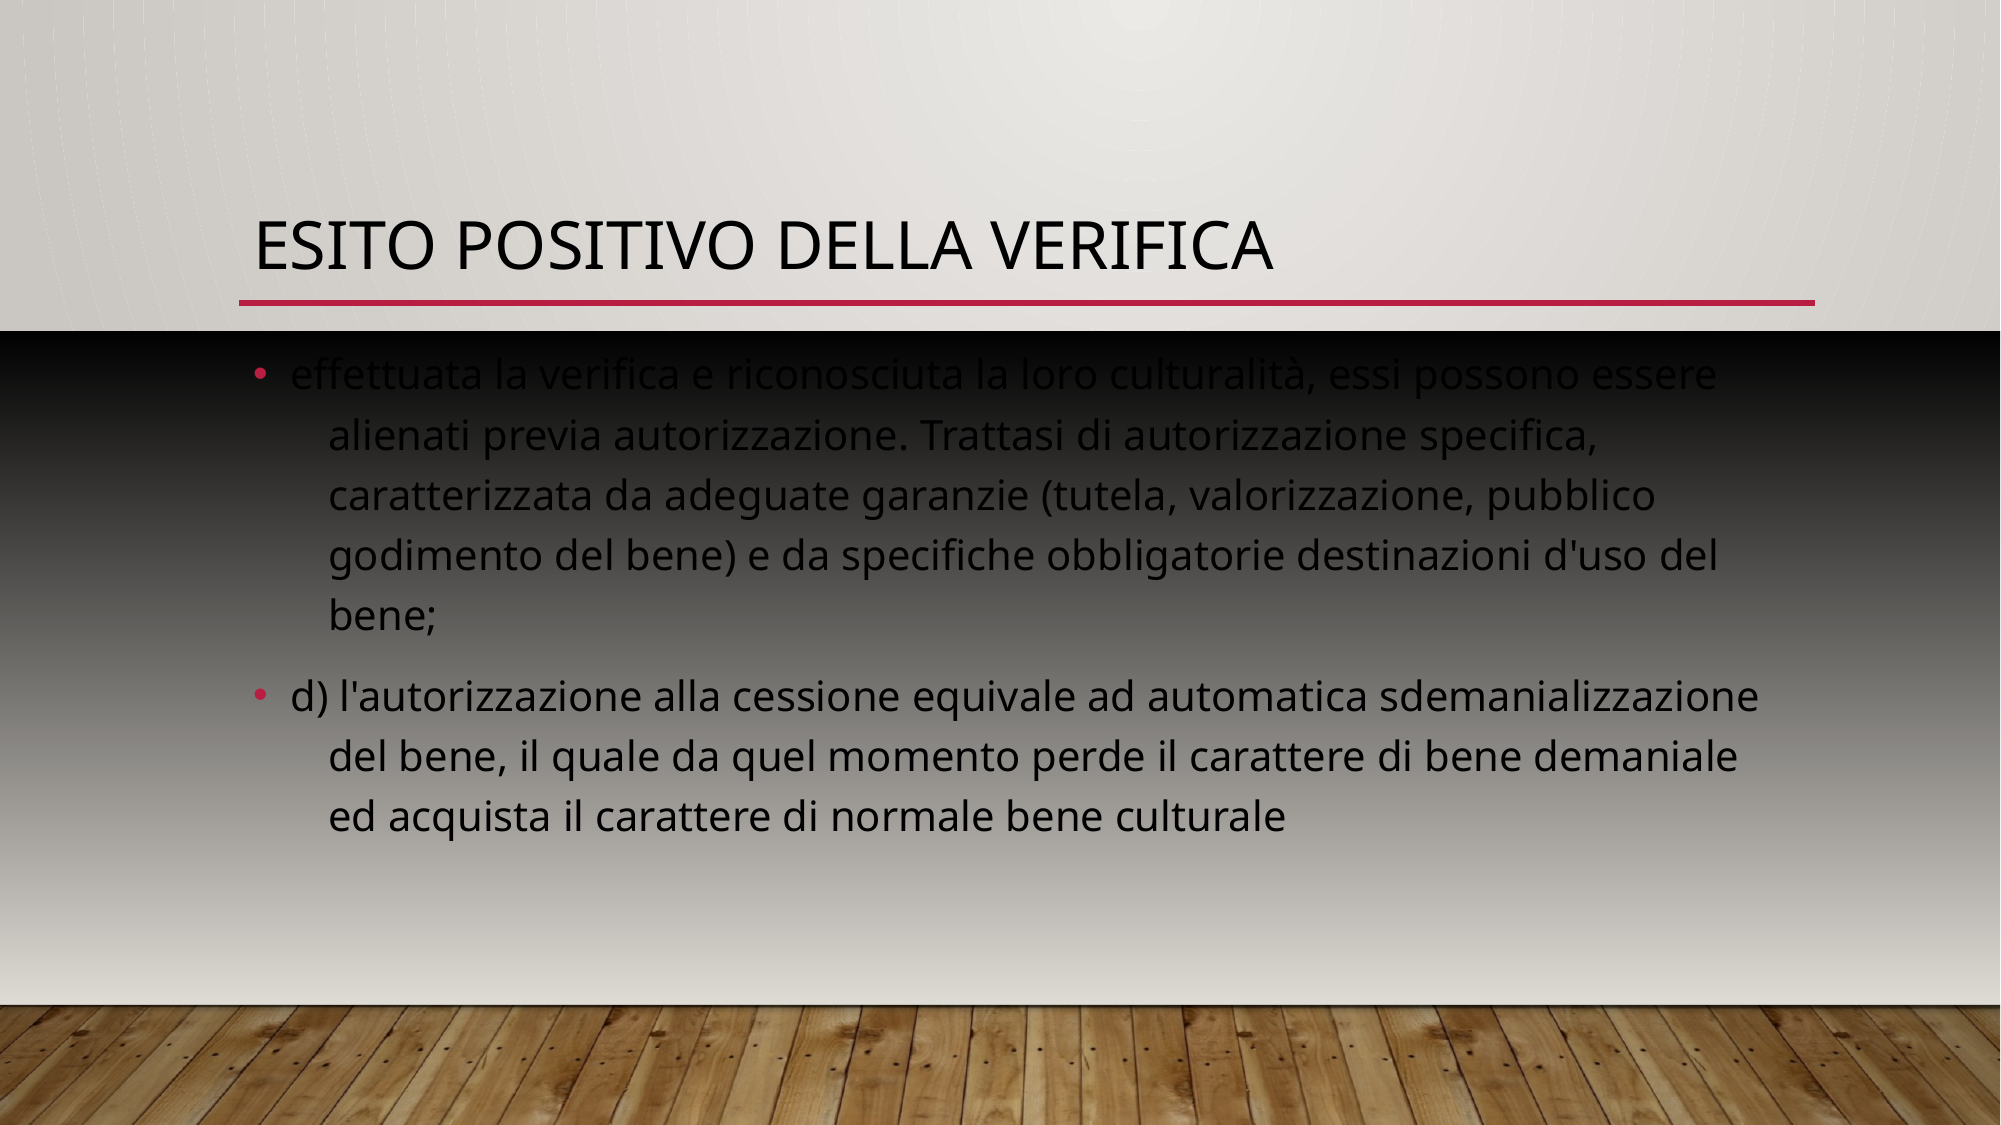

# Esito positivo della verifica
effettuata la verifica e riconosciuta la loro culturalità, essi possono essere alienati previa autorizzazione. Trattasi di autorizzazione specifica, caratterizzata da adeguate garanzie (tutela, valorizzazione, pubblico godimento del bene) e da specifiche obbligatorie destinazioni d'uso del bene;
d) l'autorizzazione alla cessione equivale ad automatica sdemanializzazione del bene, il quale da quel momento perde il carattere di bene demaniale ed acquista il carattere di normale bene culturale